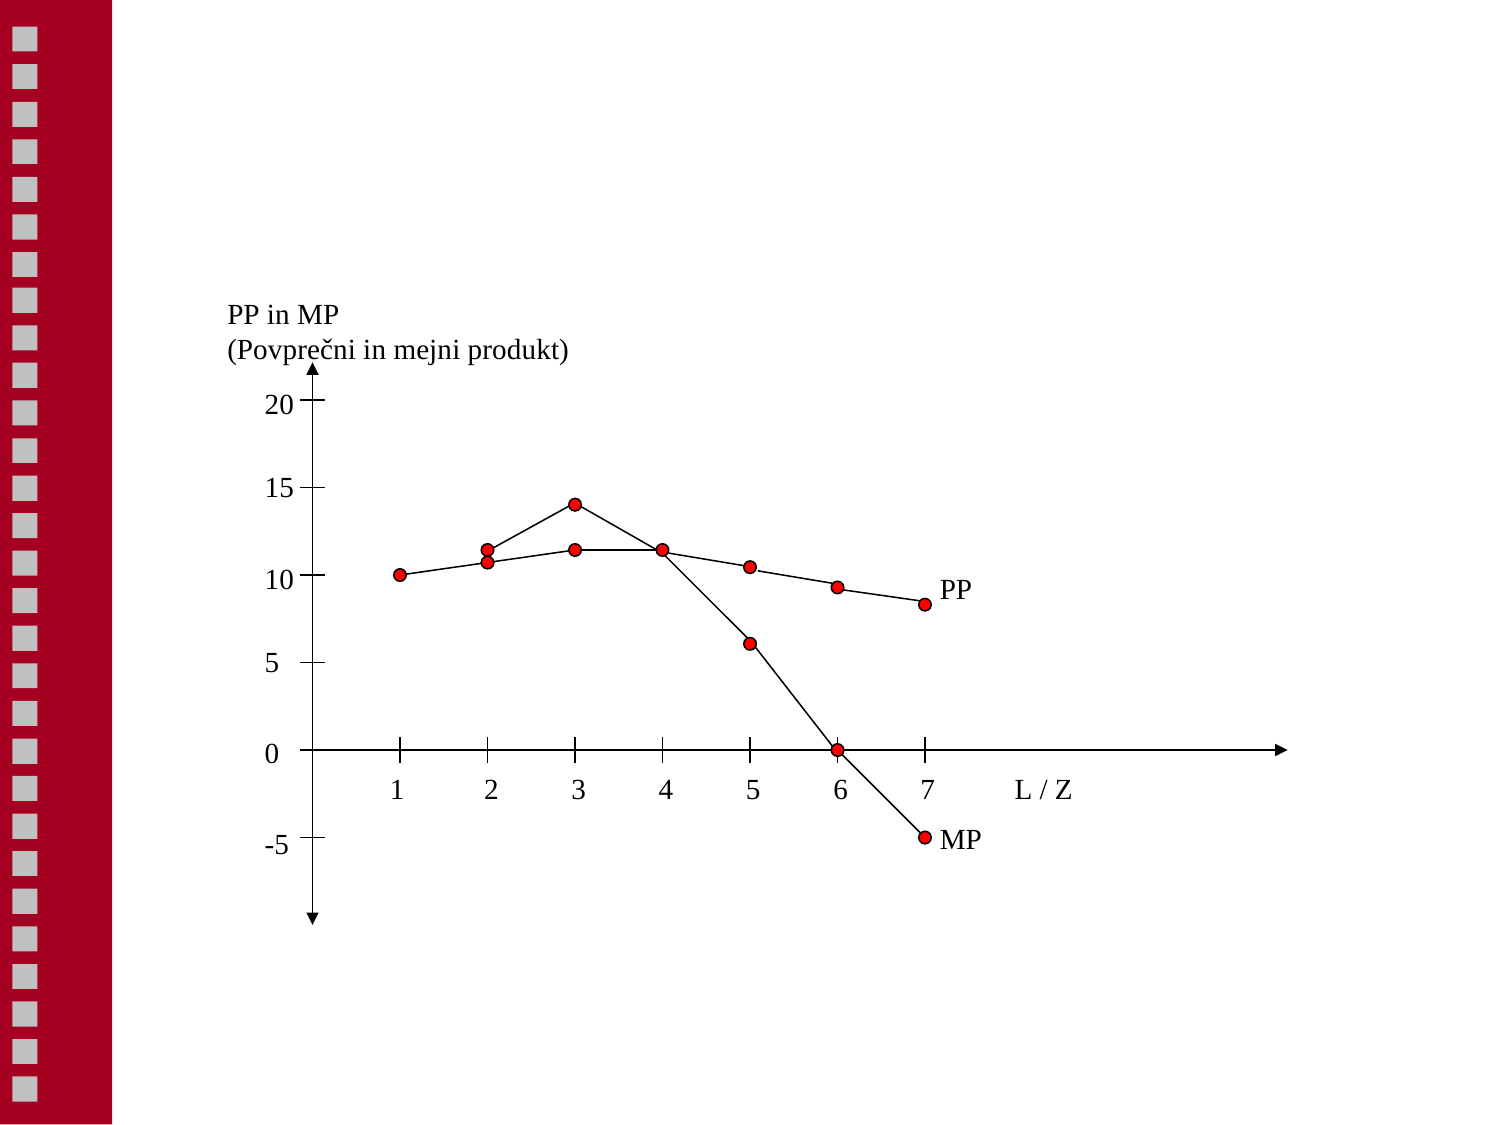

PP in MP
(Povprečni in mejni produkt)
20
15
10
5
0
-5
1 2 3 4 5 6 7
PP
L / Z
MP